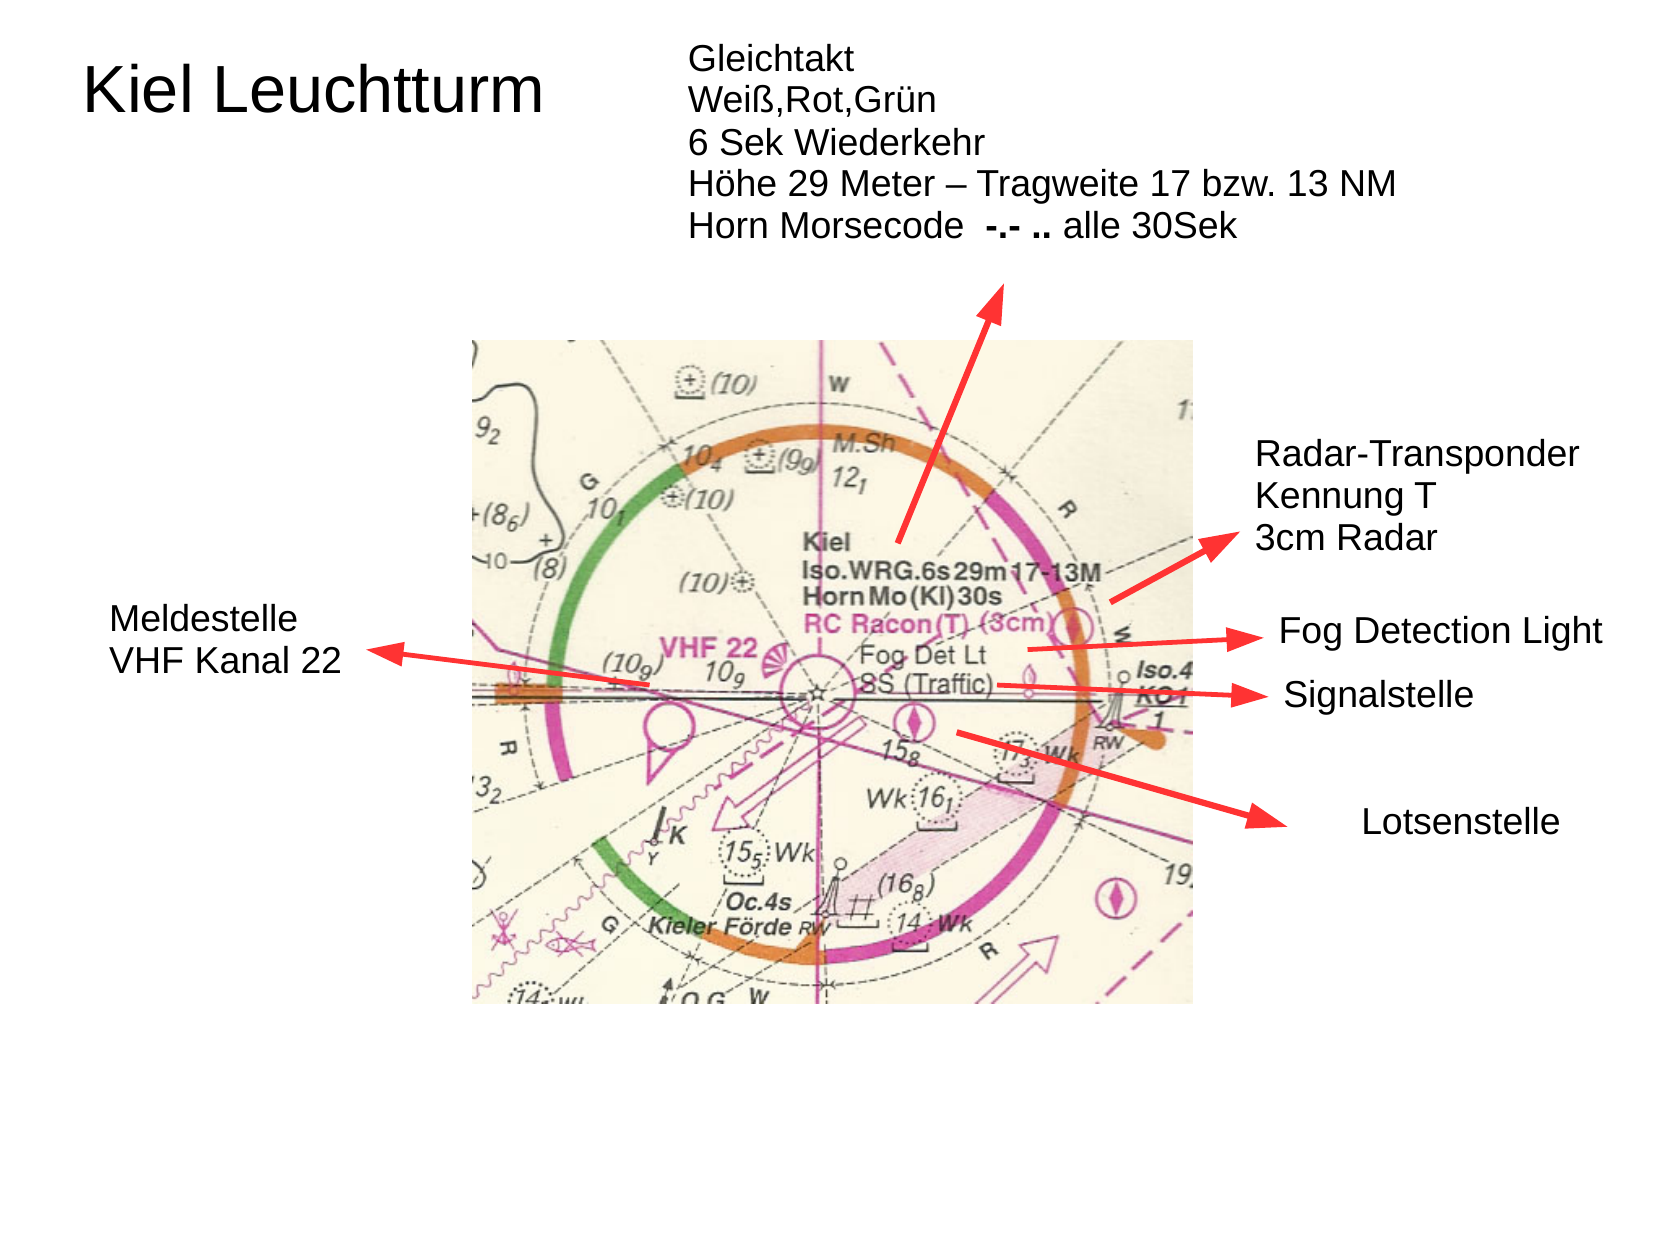

Gleichtakt
Weiß,Rot,Grün
6 Sek Wiederkehr
Höhe 29 Meter – Tragweite 17 bzw. 13 NM
Horn Morsecode -.- .. alle 30Sek
# Kiel Leuchtturm
Radar-Transponder
Kennung T
3cm Radar
Meldestelle
VHF Kanal 22
Fog Detection Light
Signalstelle
Lotsenstelle